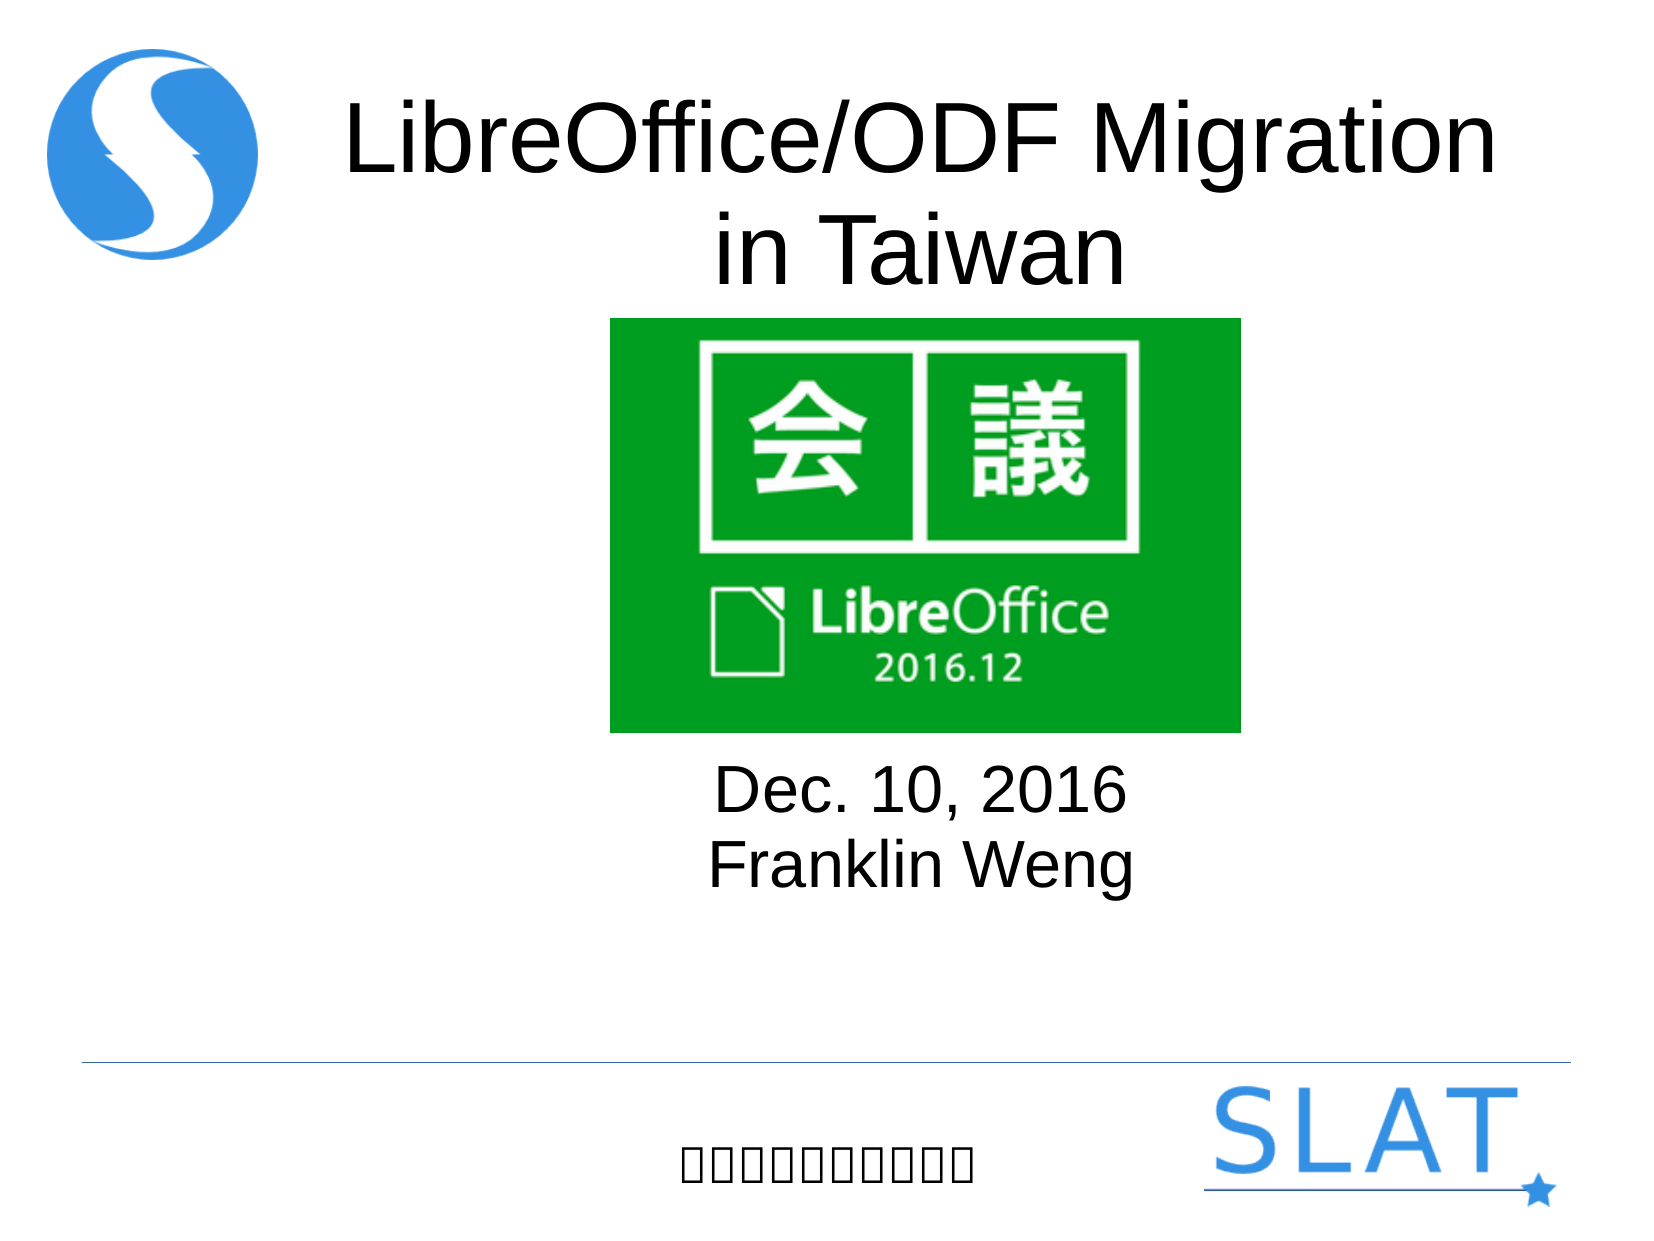

# LibreOffice/ODF Migration
in Taiwan
Dec. 10, 2016
Franklin Weng
LibreOffice Brno 2016 Conference Presentation